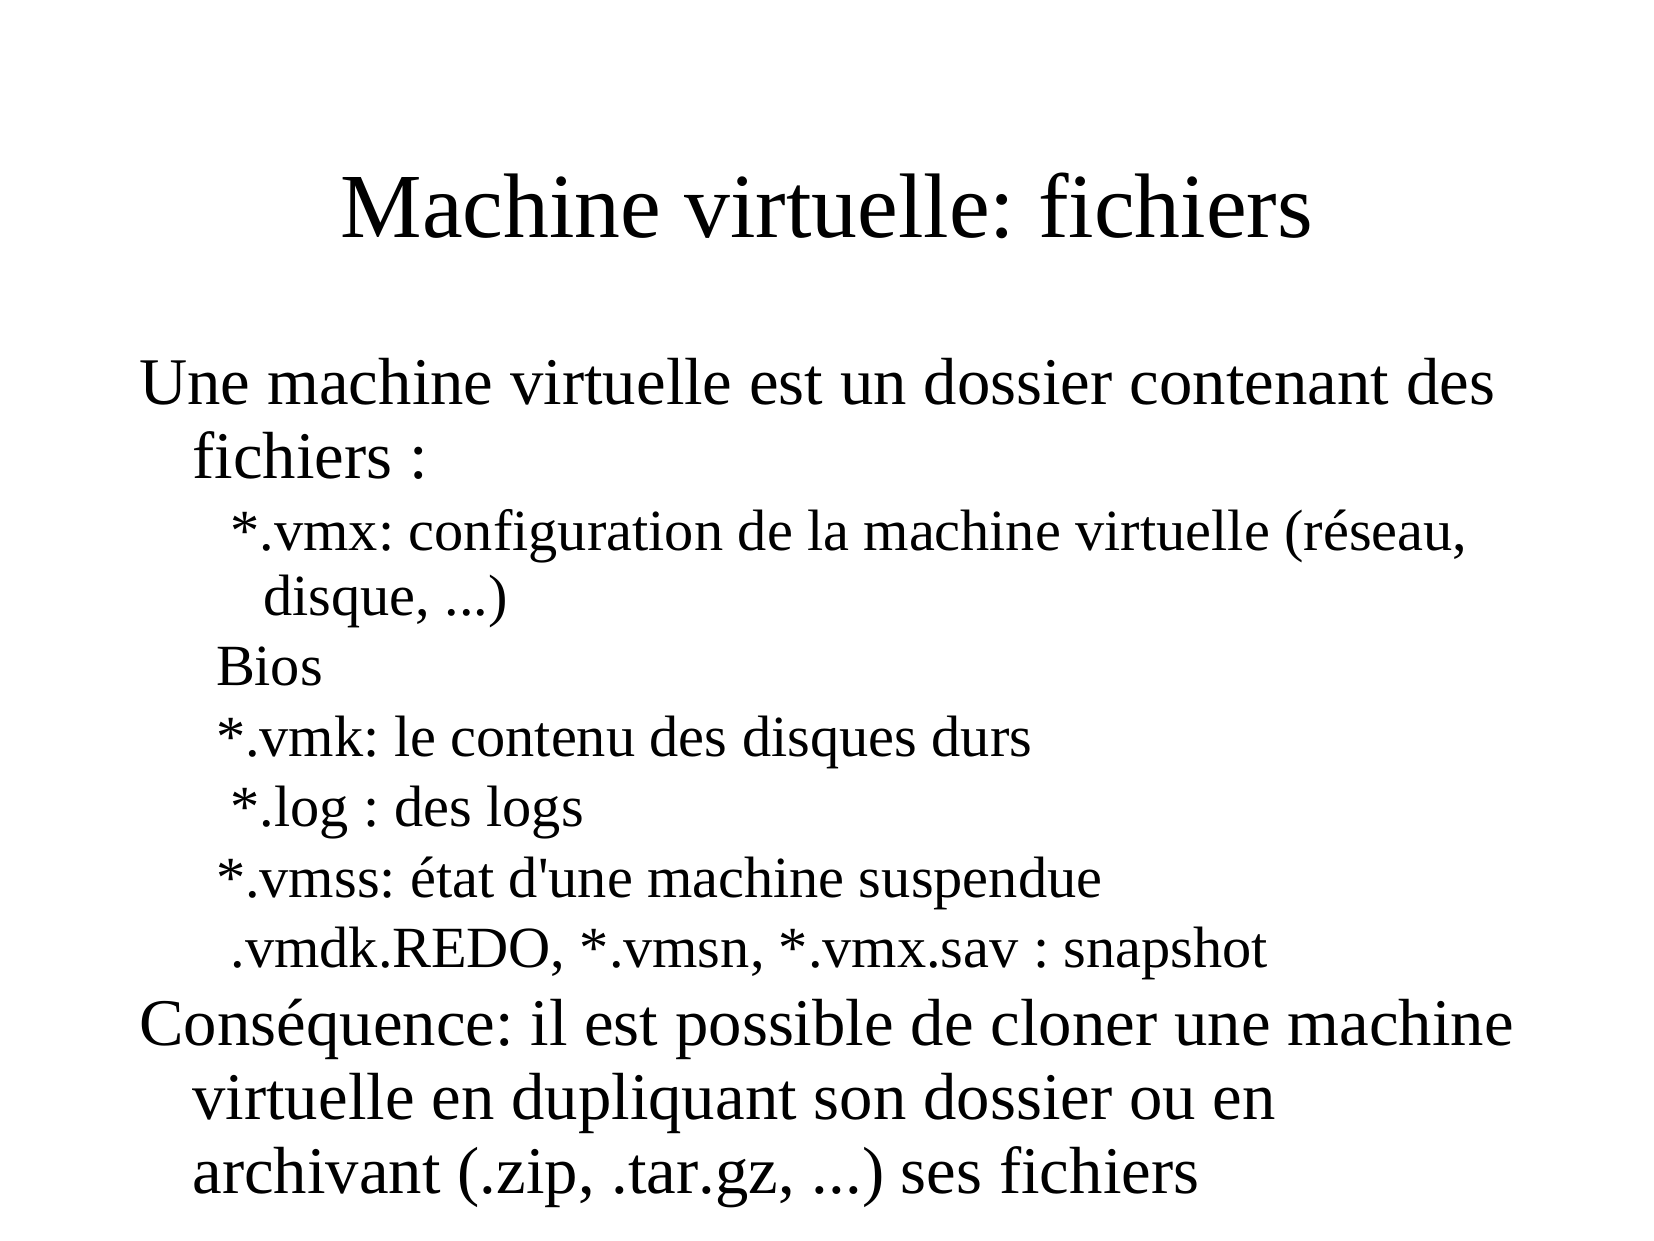

# Machine virtuelle: fichiers
Une machine virtuelle est un dossier contenant des fichiers :
 *.vmx: configuration de la machine virtuelle (réseau, disque, ...)
Bios
*.vmk: le contenu des disques durs
 *.log : des logs
*.vmss: état d'une machine suspendue
 .vmdk.REDO, *.vmsn, *.vmx.sav : snapshot
Conséquence: il est possible de cloner une machine virtuelle en dupliquant son dossier ou en archivant (.zip, .tar.gz, ...) ses fichiers